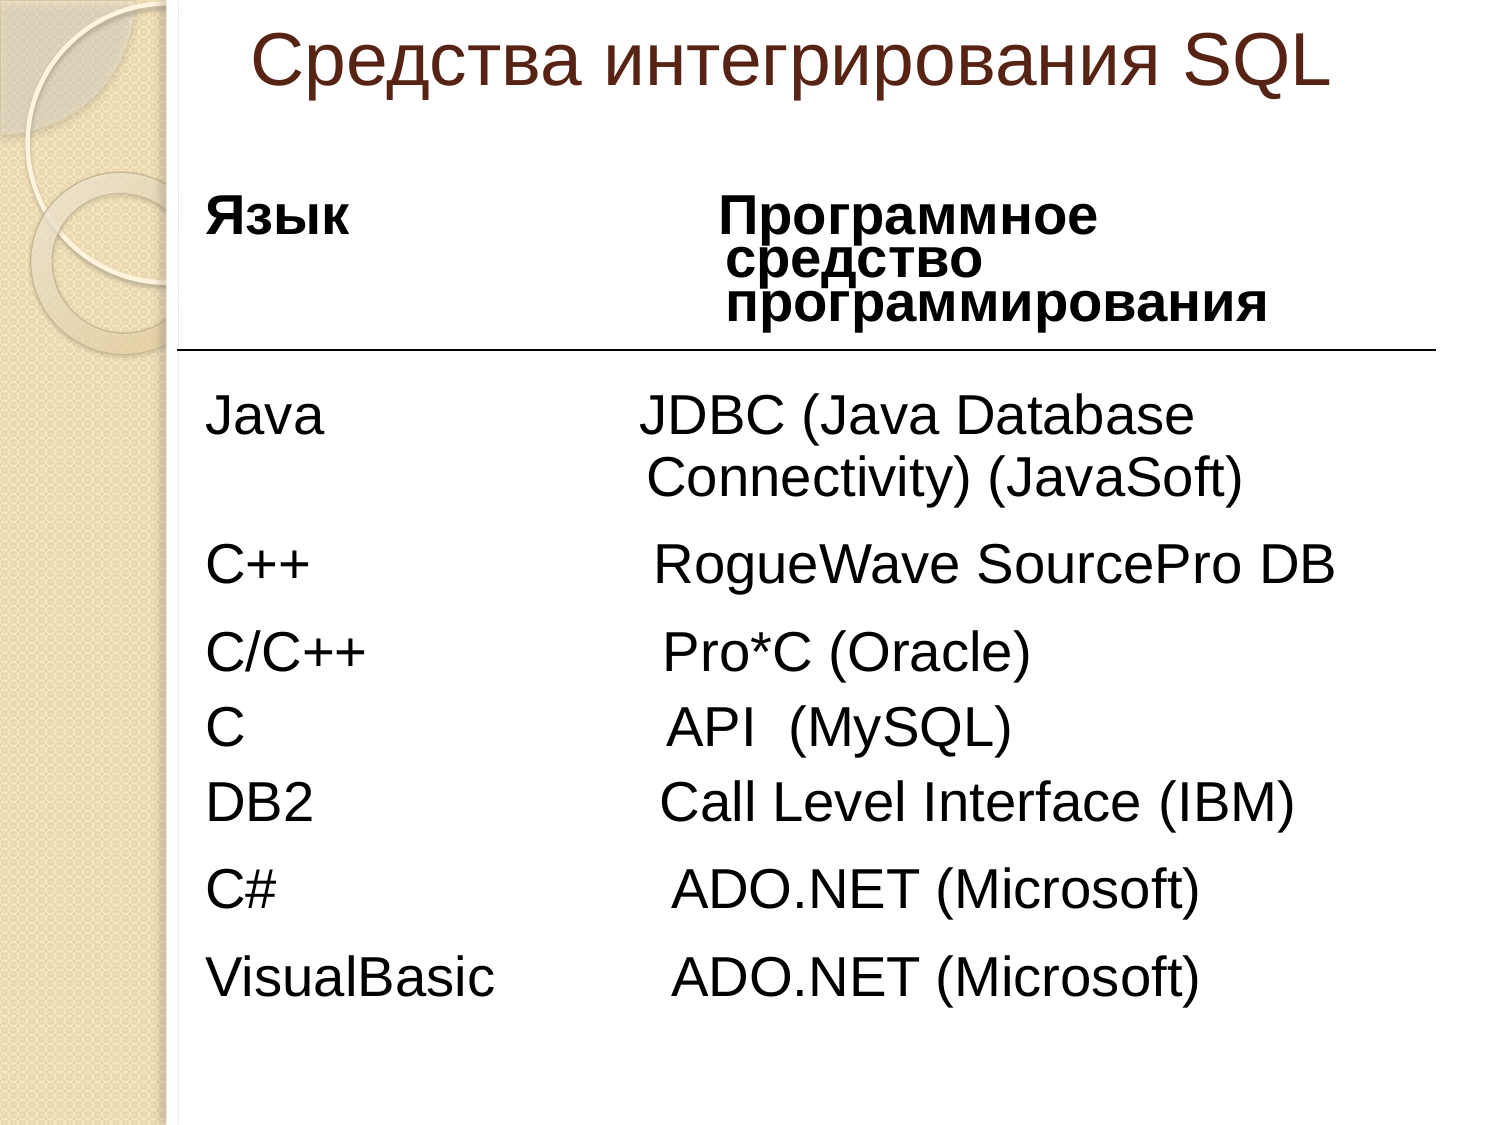

# Средства интегрирования SQL
Язык 		 Программное
 средство
 программирования
Java JDBC (Java Database 	 Connectivity) (JavaSoft)
C++ 	 RogueWave SourcePro DB
C/C++ 	 Pro*C (Oracle)
C API (MySQL)
DB2 Call Level Interface (IBM)
C# ADO.NET (Microsoft)
VisualBasic 	 ADO.NET (Microsoft)